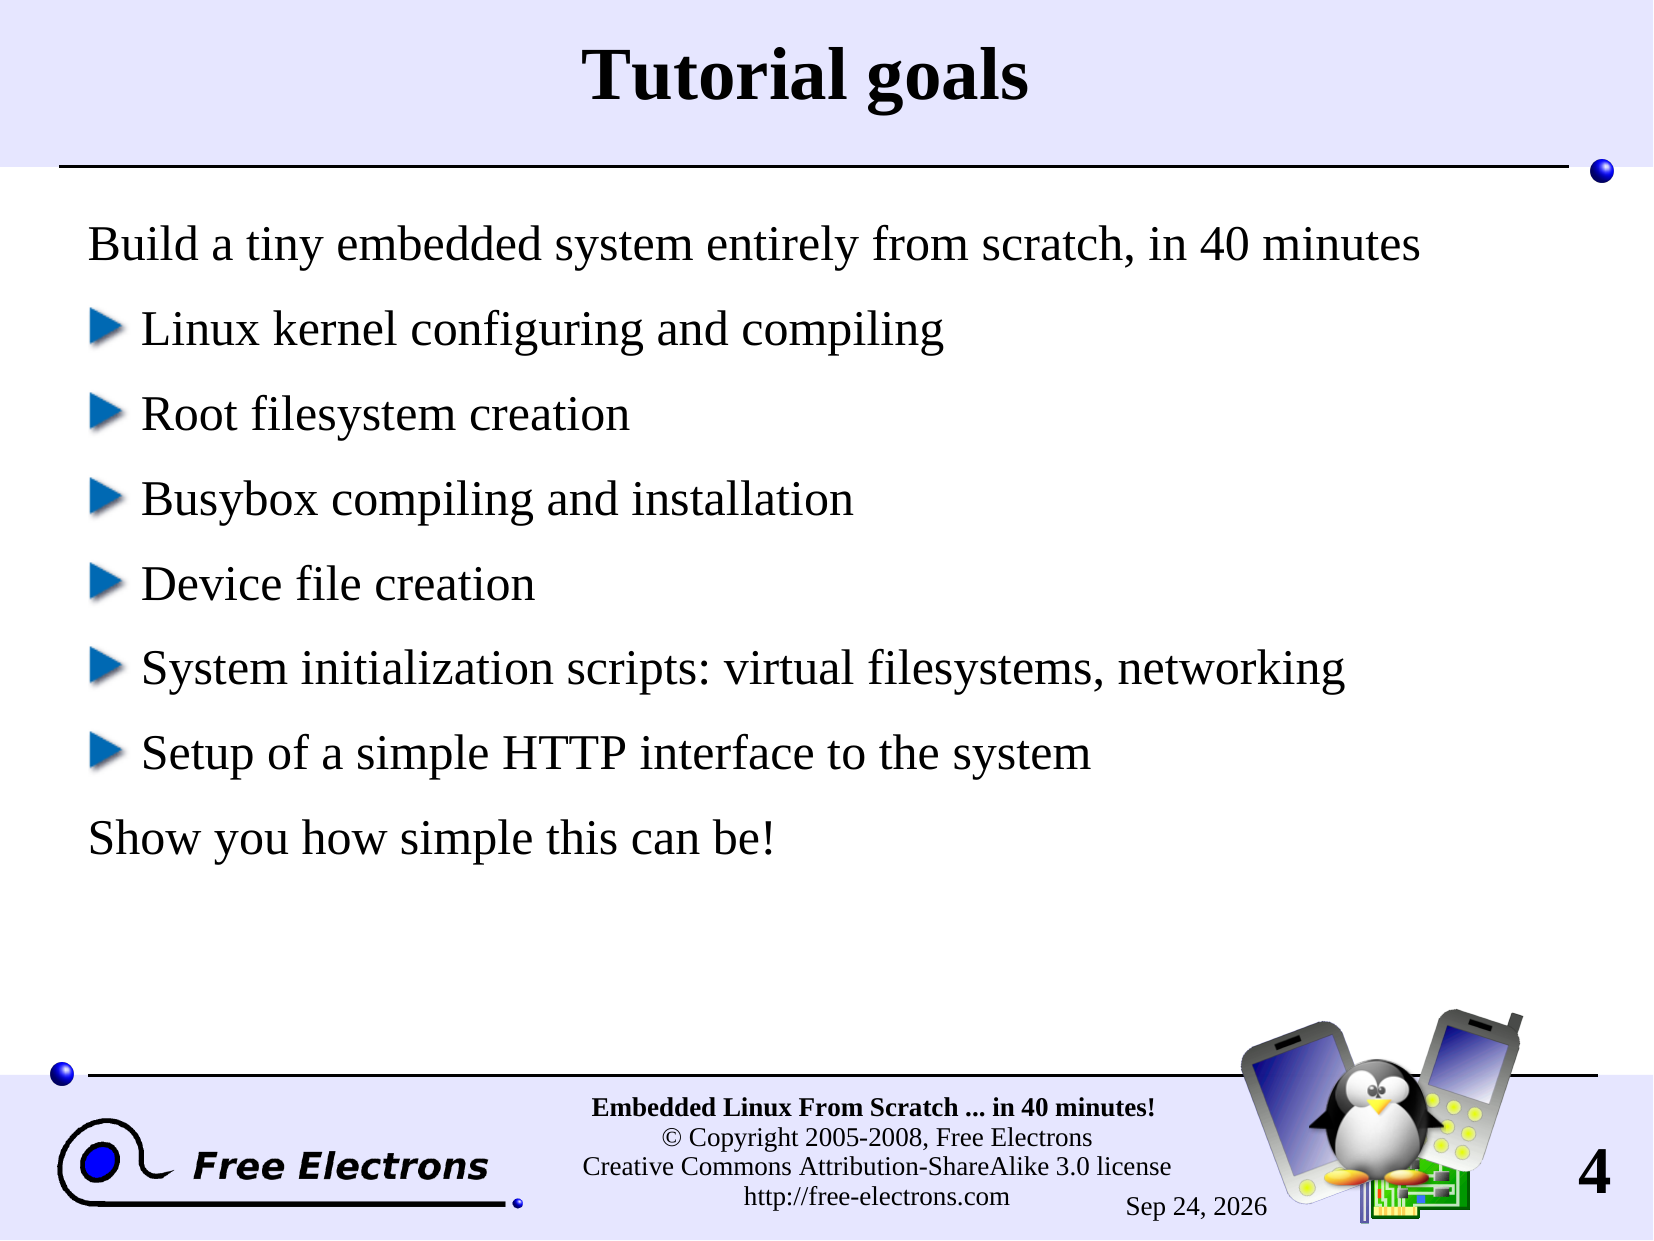

# Tutorial goals
Build a tiny embedded system entirely from scratch, in 40 minutes
Linux kernel configuring and compiling
Root filesystem creation
Busybox compiling and installation
Device file creation
System initialization scripts: virtual filesystems, networking
Setup of a simple HTTP interface to the system
Show you how simple this can be!